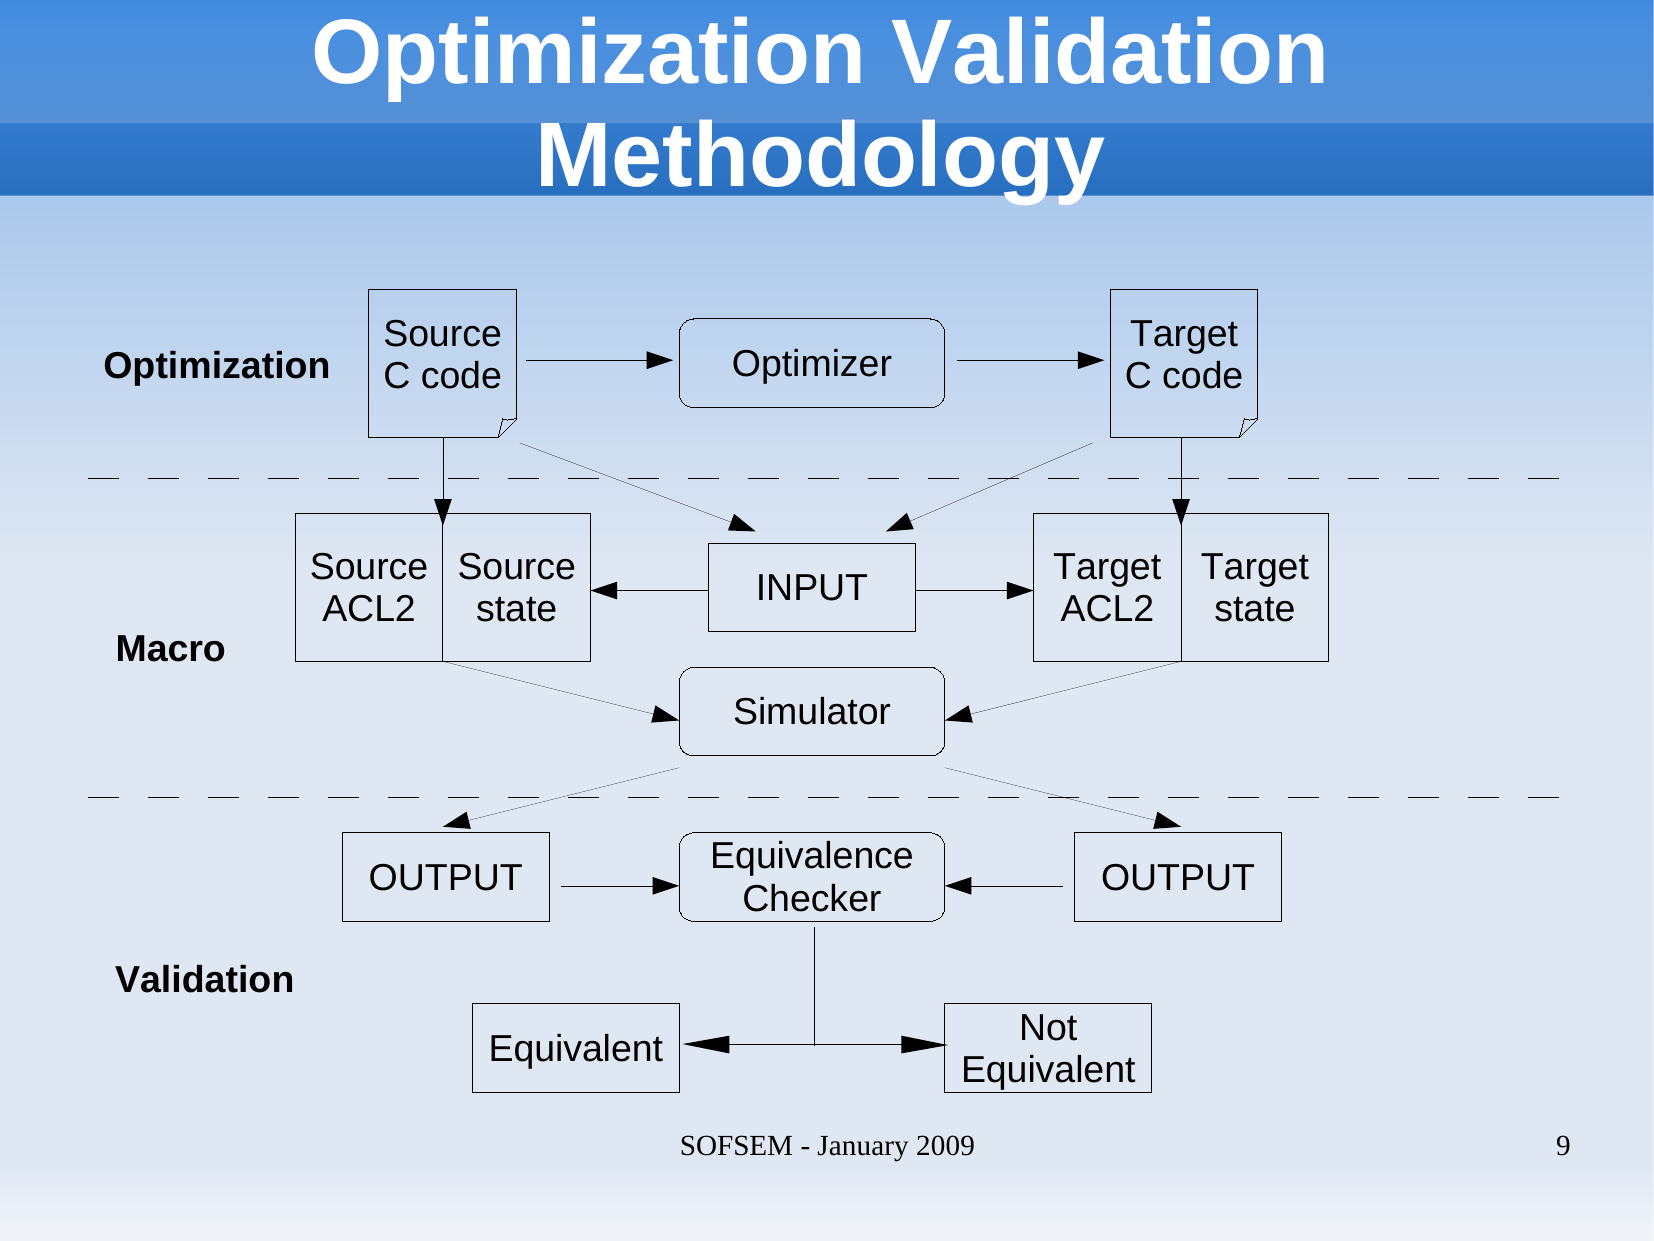

# Optimization Validation Methodology
Source
C code
Target
C code
Optimizer
Optimization
Source
ACL2
Source
state
Target
ACL2
Target
state
INPUT
Macro
Simulator
OUTPUT
Equivalence
Checker
OUTPUT
Validation
Equivalent
Not
Equivalent
SOFSEM - January 2009
9